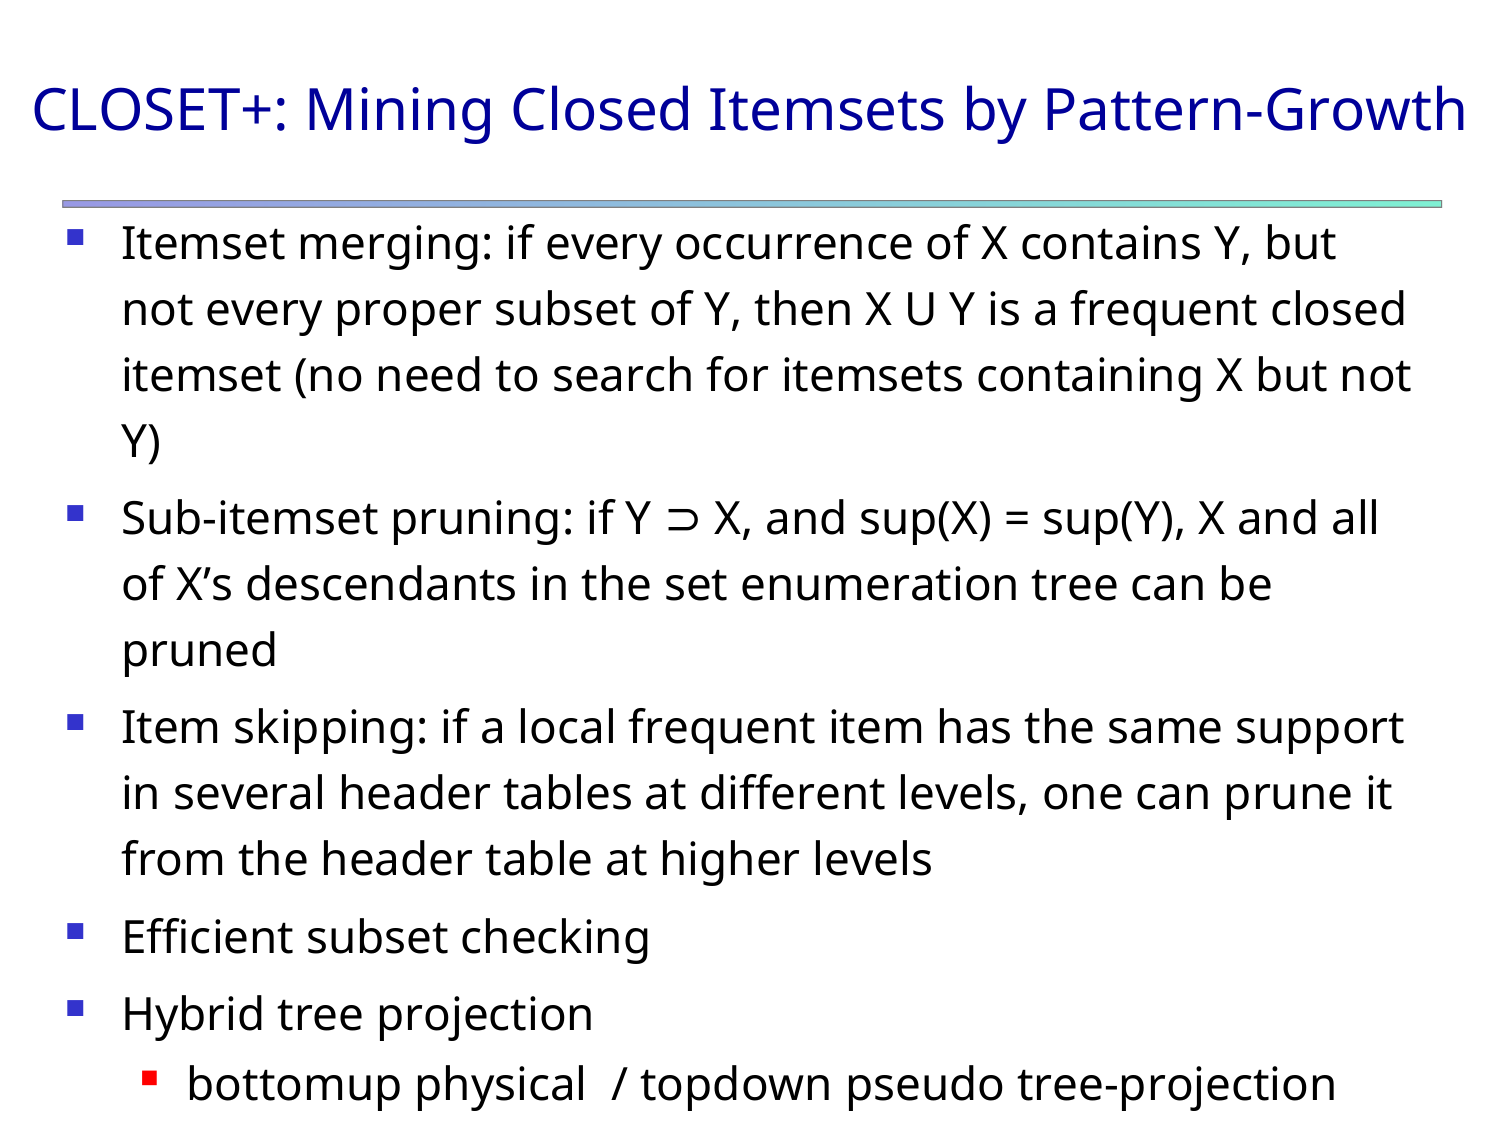

# CLOSET+: Mining Closed Itemsets by Pattern-Growth
Itemset merging: if every occurrence of X contains Y, but not every proper subset of Y, then X U Y is a frequent closed itemset (no need to search for itemsets containing X but not Y)
Sub-itemset pruning: if Y ⊃ X, and sup(X) = sup(Y), X and all of X’s descendants in the set enumeration tree can be pruned
Item skipping: if a local frequent item has the same support in several header tables at different levels, one can prune it from the header table at higher levels
Efficient subset checking
Hybrid tree projection
bottomup physical / topdown pseudo tree-projection